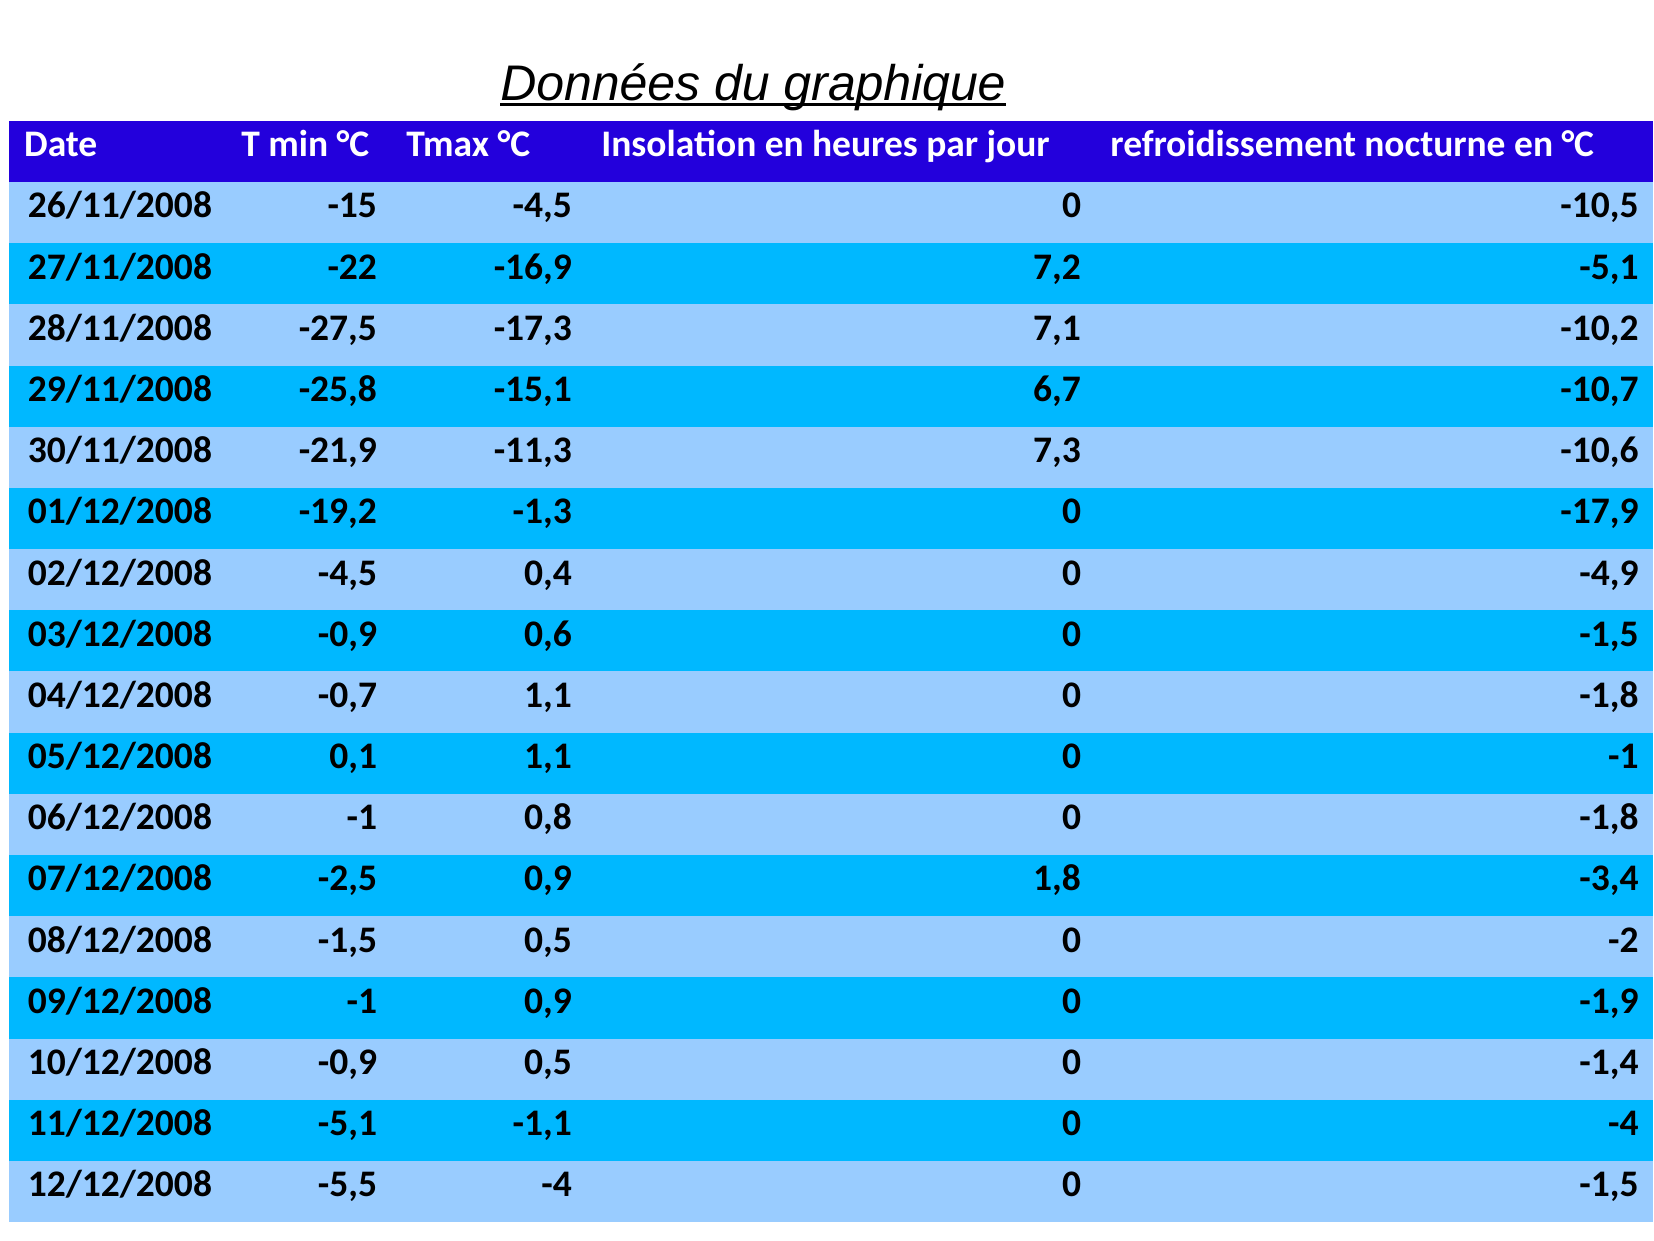

Données du graphique
| Date | T min °C | Tmax °C | Insolation en heures par jour | refroidissement nocturne en °C |
| --- | --- | --- | --- | --- |
| 26/11/2008 | -15 | -4,5 | 0 | -10,5 |
| 27/11/2008 | -22 | -16,9 | 7,2 | -5,1 |
| 28/11/2008 | -27,5 | -17,3 | 7,1 | -10,2 |
| 29/11/2008 | -25,8 | -15,1 | 6,7 | -10,7 |
| 30/11/2008 | -21,9 | -11,3 | 7,3 | -10,6 |
| 01/12/2008 | -19,2 | -1,3 | 0 | -17,9 |
| 02/12/2008 | -4,5 | 0,4 | 0 | -4,9 |
| 03/12/2008 | -0,9 | 0,6 | 0 | -1,5 |
| 04/12/2008 | -0,7 | 1,1 | 0 | -1,8 |
| 05/12/2008 | 0,1 | 1,1 | 0 | -1 |
| 06/12/2008 | -1 | 0,8 | 0 | -1,8 |
| 07/12/2008 | -2,5 | 0,9 | 1,8 | -3,4 |
| 08/12/2008 | -1,5 | 0,5 | 0 | -2 |
| 09/12/2008 | -1 | 0,9 | 0 | -1,9 |
| 10/12/2008 | -0,9 | 0,5 | 0 | -1,4 |
| 11/12/2008 | -5,1 | -1,1 | 0 | -4 |
| 12/12/2008 | -5,5 | -4 | 0 | -1,5 |